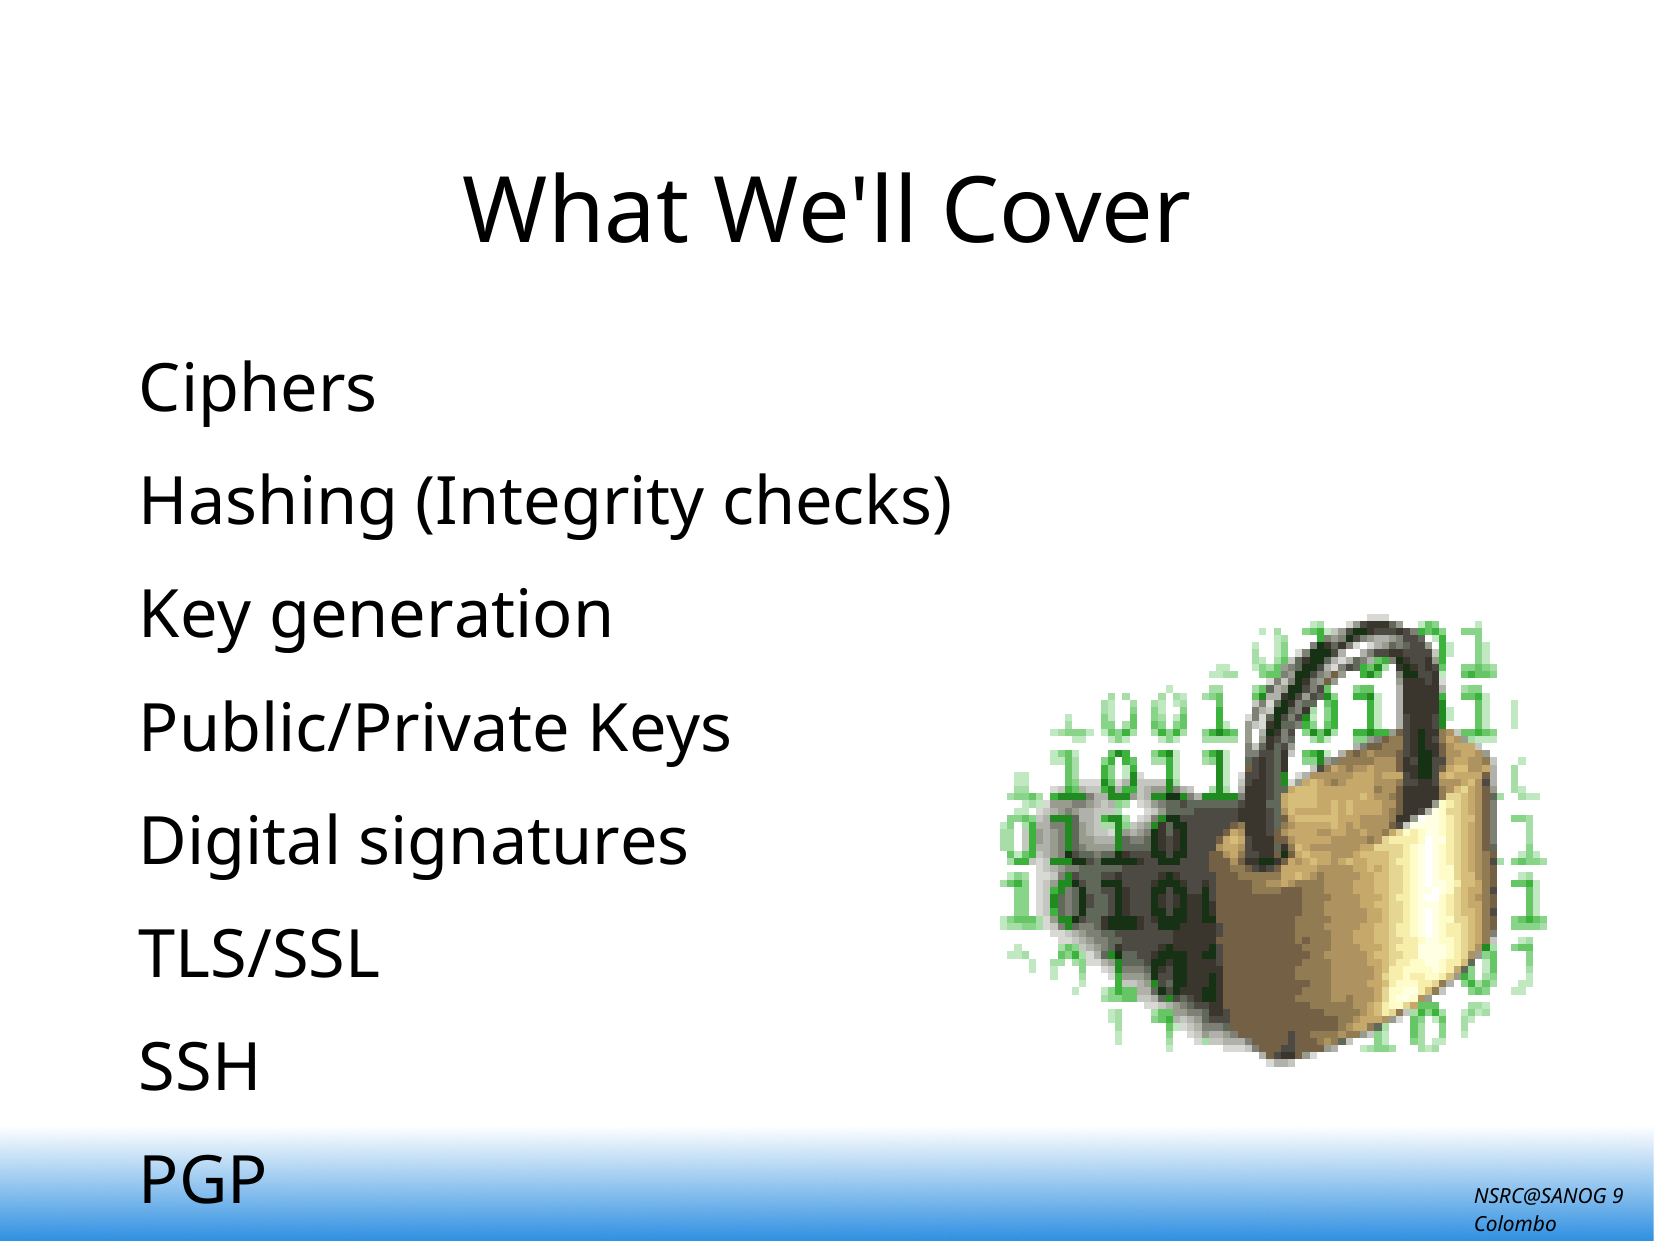

# What We'll Cover
Ciphers
Hashing (Integrity checks)
Key generation
Public/Private Keys
Digital signatures
TLS/SSL
SSH
PGP